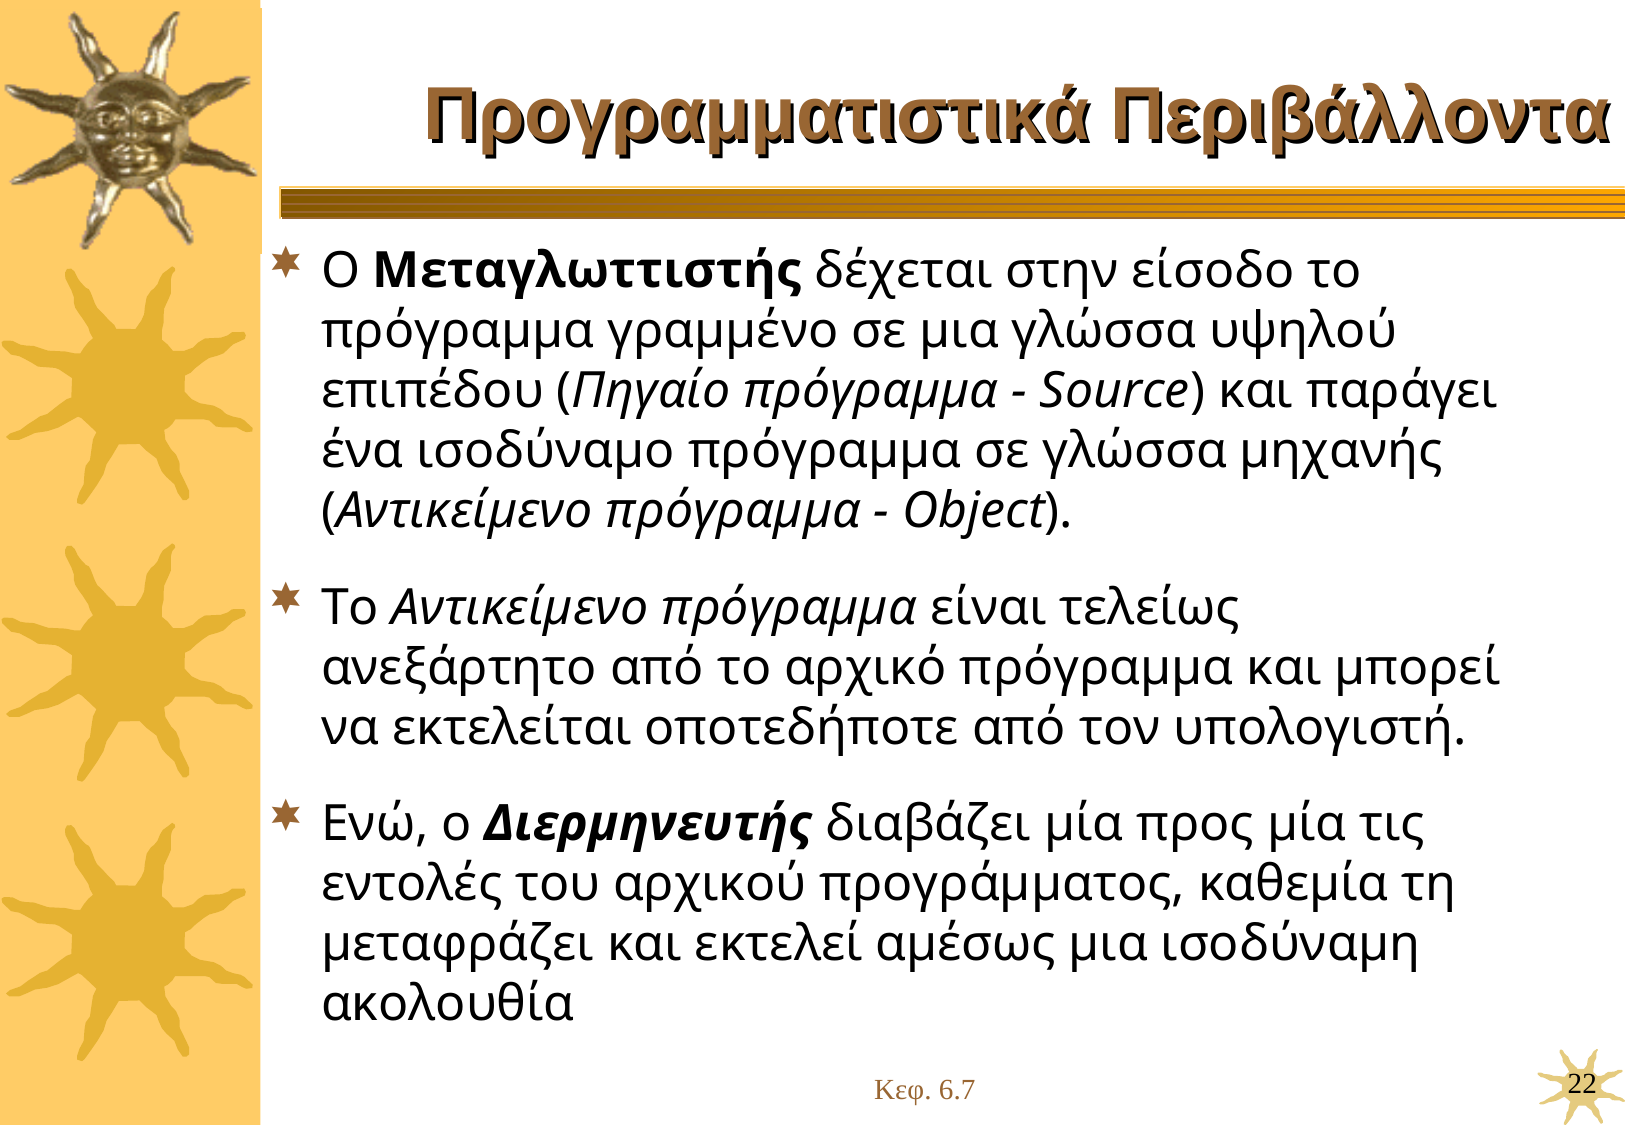

Προγραμματιστικά Περιβάλλοντα
Ο Μεταγλωττιστής δέχεται στην είσοδο το πρόγραμμα γραμμένο σε μια γλώσσα υψηλού επιπέδου (Πηγαίο πρόγραμμα - Source) και παράγει ένα ισοδύναμο πρόγραμμα σε γλώσσα μηχανής (Αντικείμενο πρόγραμμα - Object).
Το Αντικείμενο πρόγραμμα είναι τελείως ανεξάρτητο από το αρχικό πρόγραμμα και μπορεί να εκτελείται οποτεδήποτε από τον υπολογιστή.
Ενώ, ο Διερμηνευτής διαβάζει μία προς μία τις εντολές του αρχικού προγράμματος, καθεμία τη μεταφράζει και εκτελεί αμέσως μια ισοδύναμη ακολουθία
22
Κεφ. 6.7